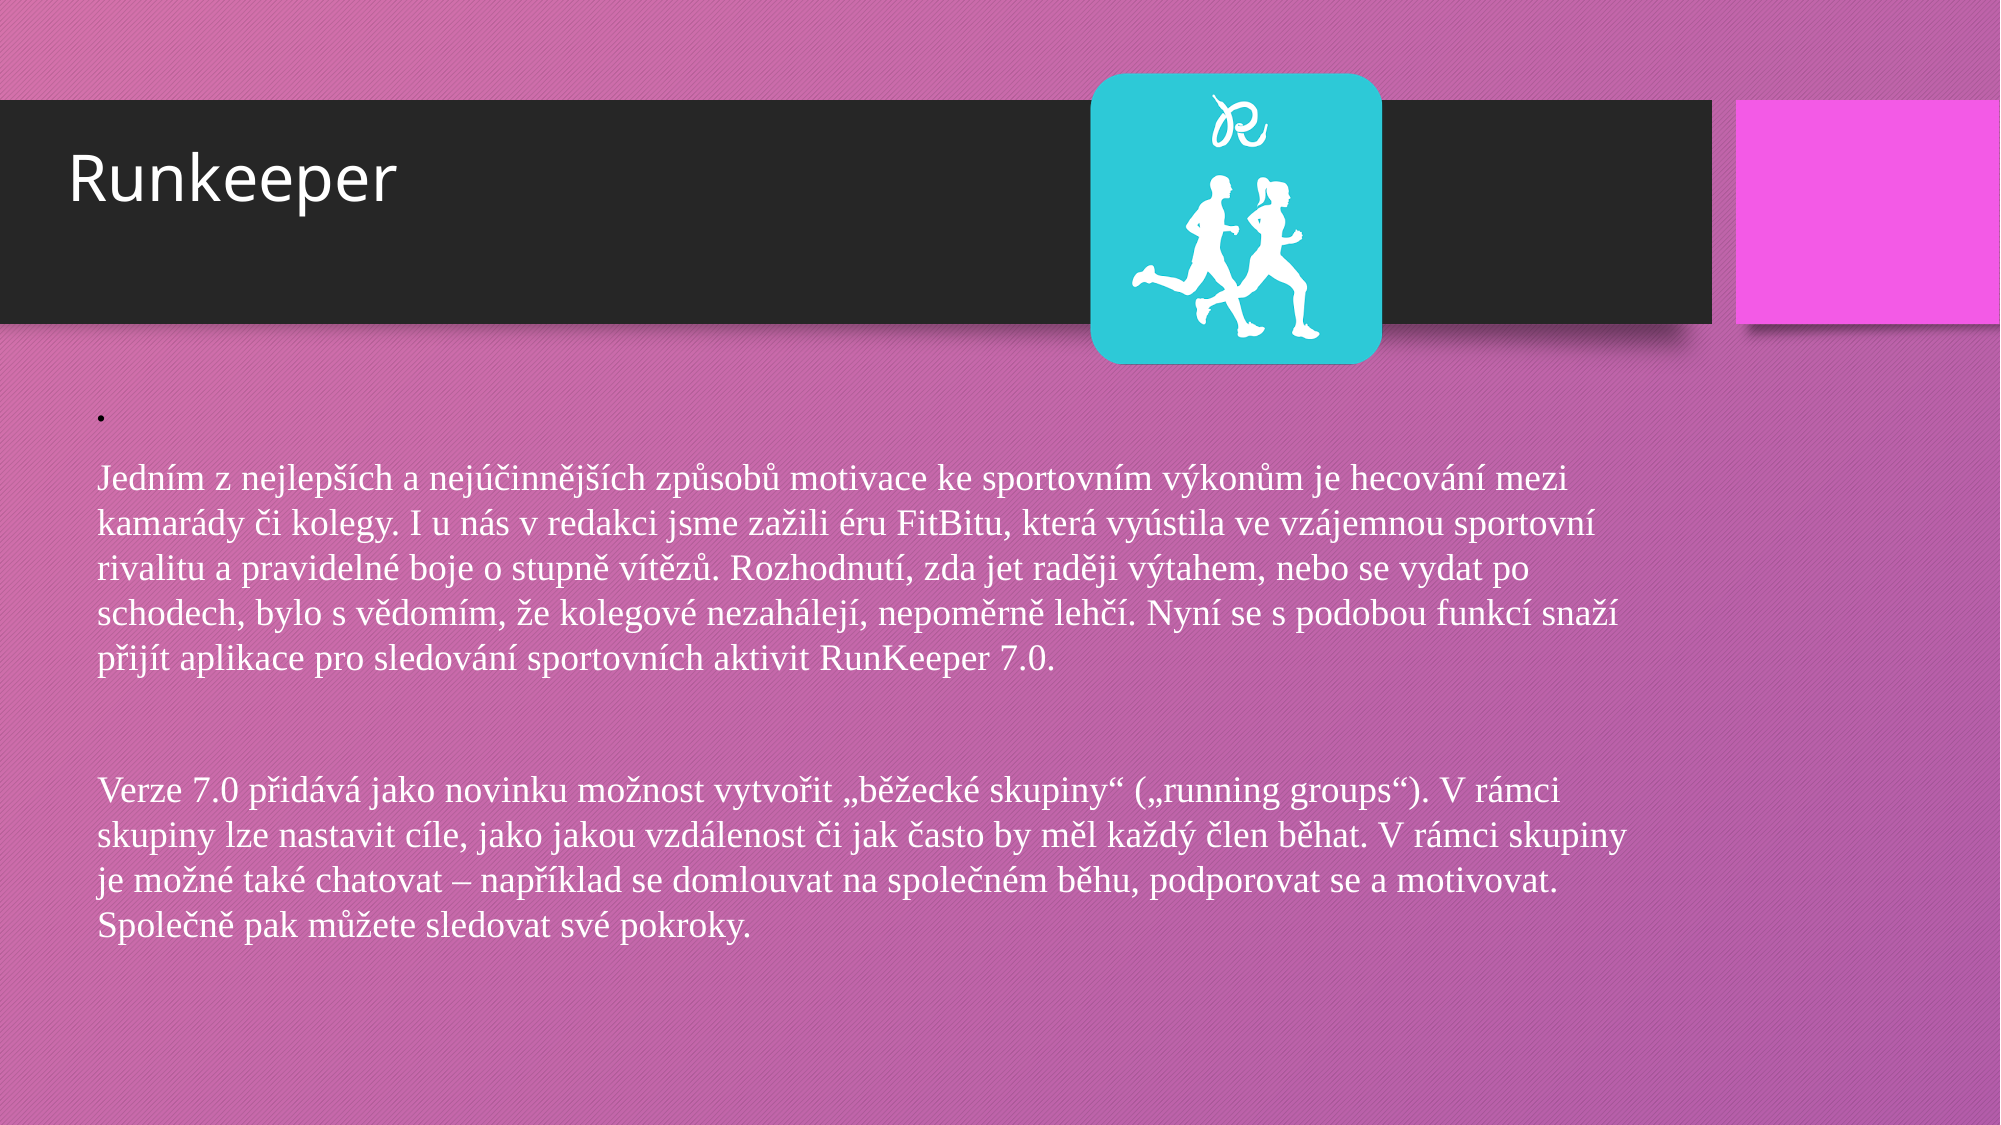

# Runkeeper
Jedním z nejlepších a nejúčinnějších způsobů motivace ke sportovním výkonům je hecování mezi kamarády či kolegy. I u nás v redakci jsme zažili éru FitBitu, která vyústila ve vzájemnou sportovní rivalitu a pravidelné boje o stupně vítězů. Rozhodnutí, zda jet raději výtahem, nebo se vydat po schodech, bylo s vědomím, že kolegové nezahálejí, nepoměrně lehčí. Nyní se s podobou funkcí snaží přijít aplikace pro sledování sportovních aktivit RunKeeper 7.0.
Verze 7.0 přidává jako novinku možnost vytvořit „běžecké skupiny“ („running groups“). V rámci skupiny lze nastavit cíle, jako jakou vzdálenost či jak často by měl každý člen běhat. V rámci skupiny je možné také chatovat – například se domlouvat na společném běhu, podporovat se a motivovat. Společně pak můžete sledovat své pokroky.